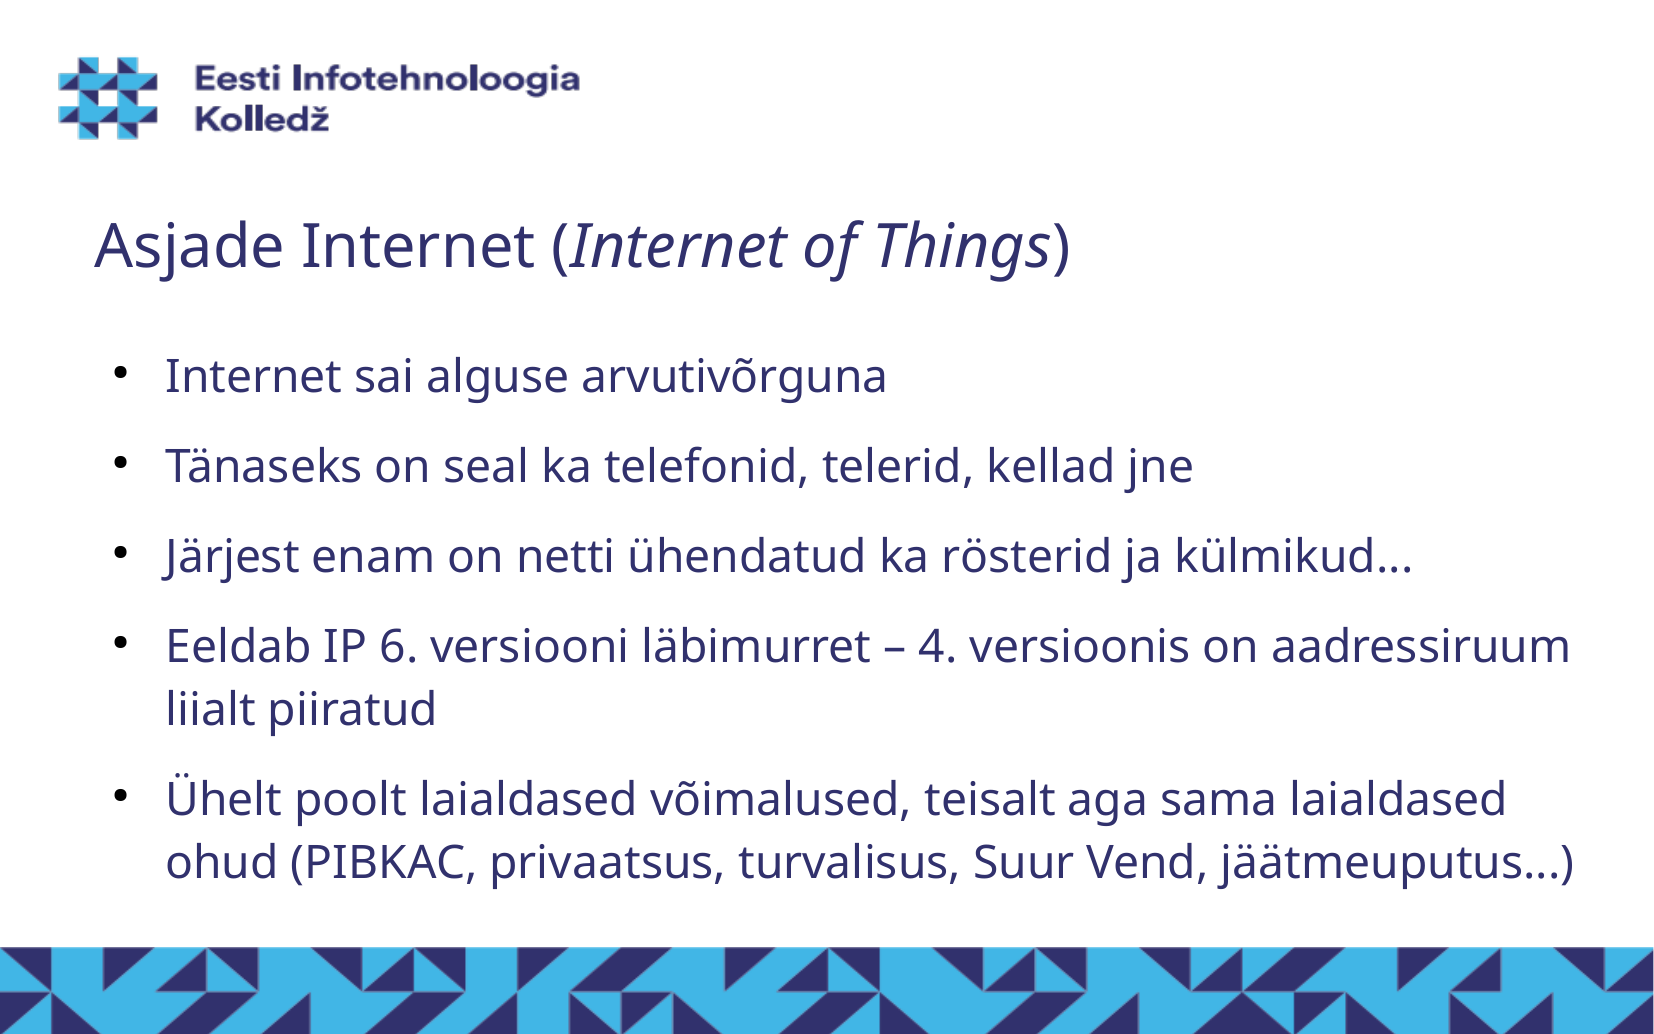

# Asjade Internet (Internet of Things)
Internet sai alguse arvutivõrguna
Tänaseks on seal ka telefonid, telerid, kellad jne
Järjest enam on netti ühendatud ka rösterid ja külmikud...
Eeldab IP 6. versiooni läbimurret – 4. versioonis on aadressiruum liialt piiratud
Ühelt poolt laialdased võimalused, teisalt aga sama laialdased ohud (PIBKAC, privaatsus, turvalisus, Suur Vend, jäätmeuputus...)